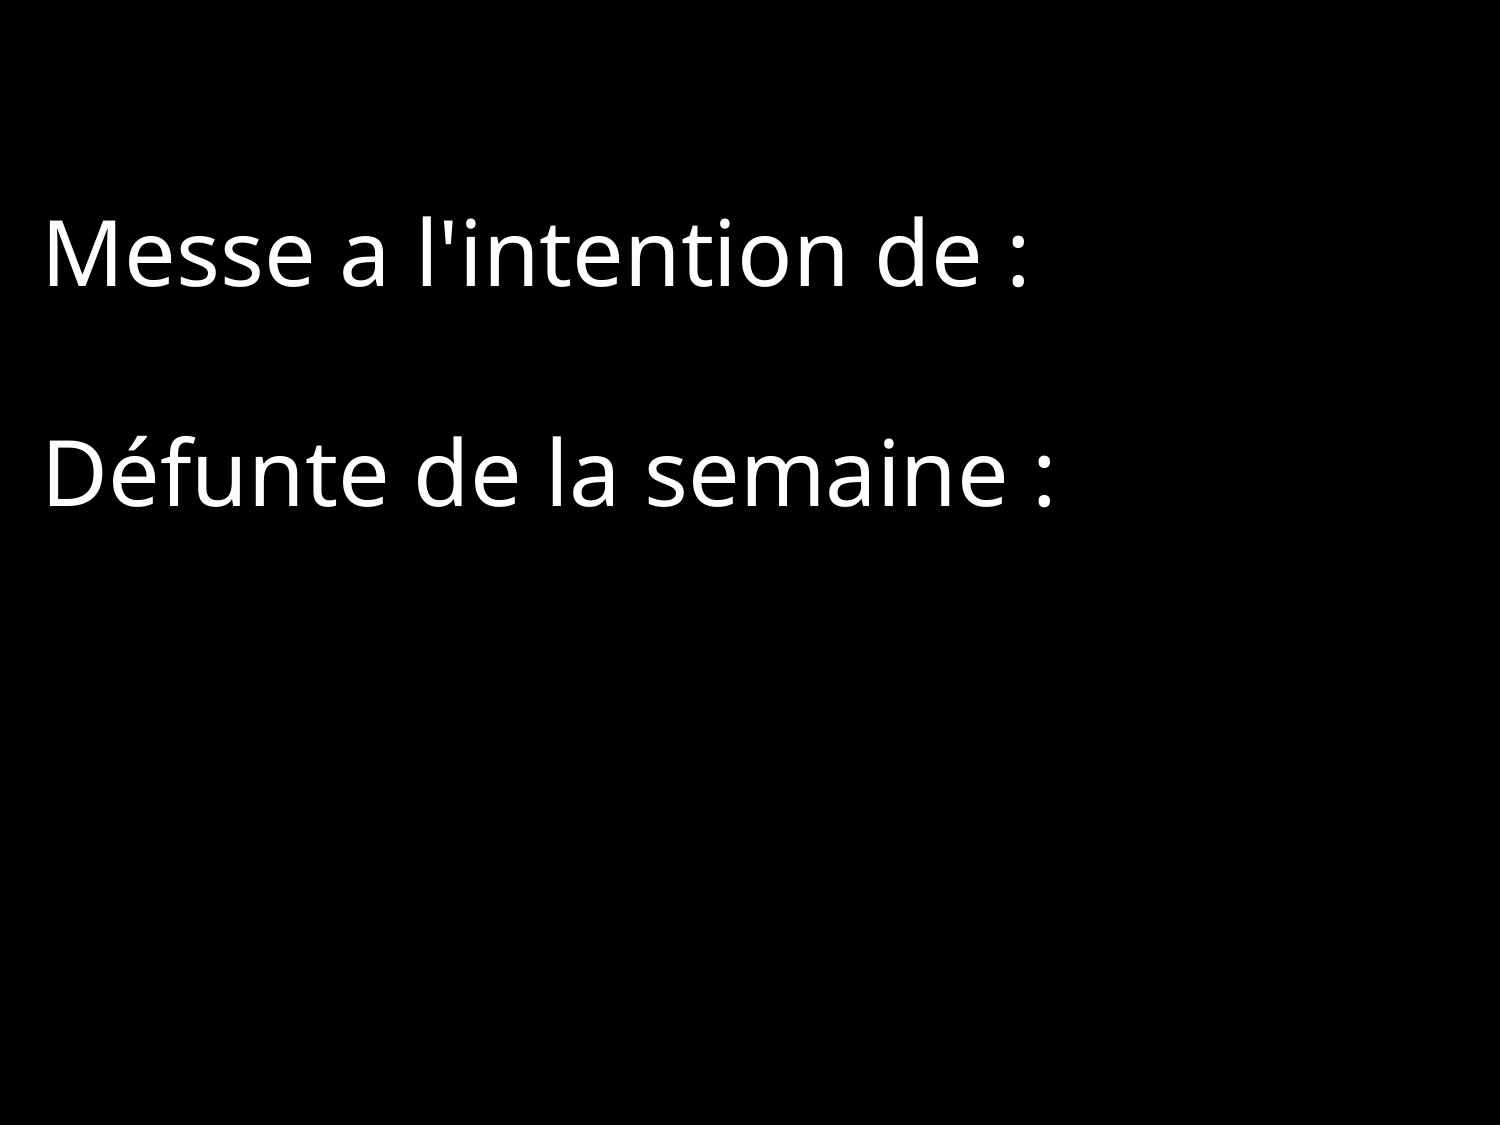

# Messe a l'intention de : Défunte de la semaine :